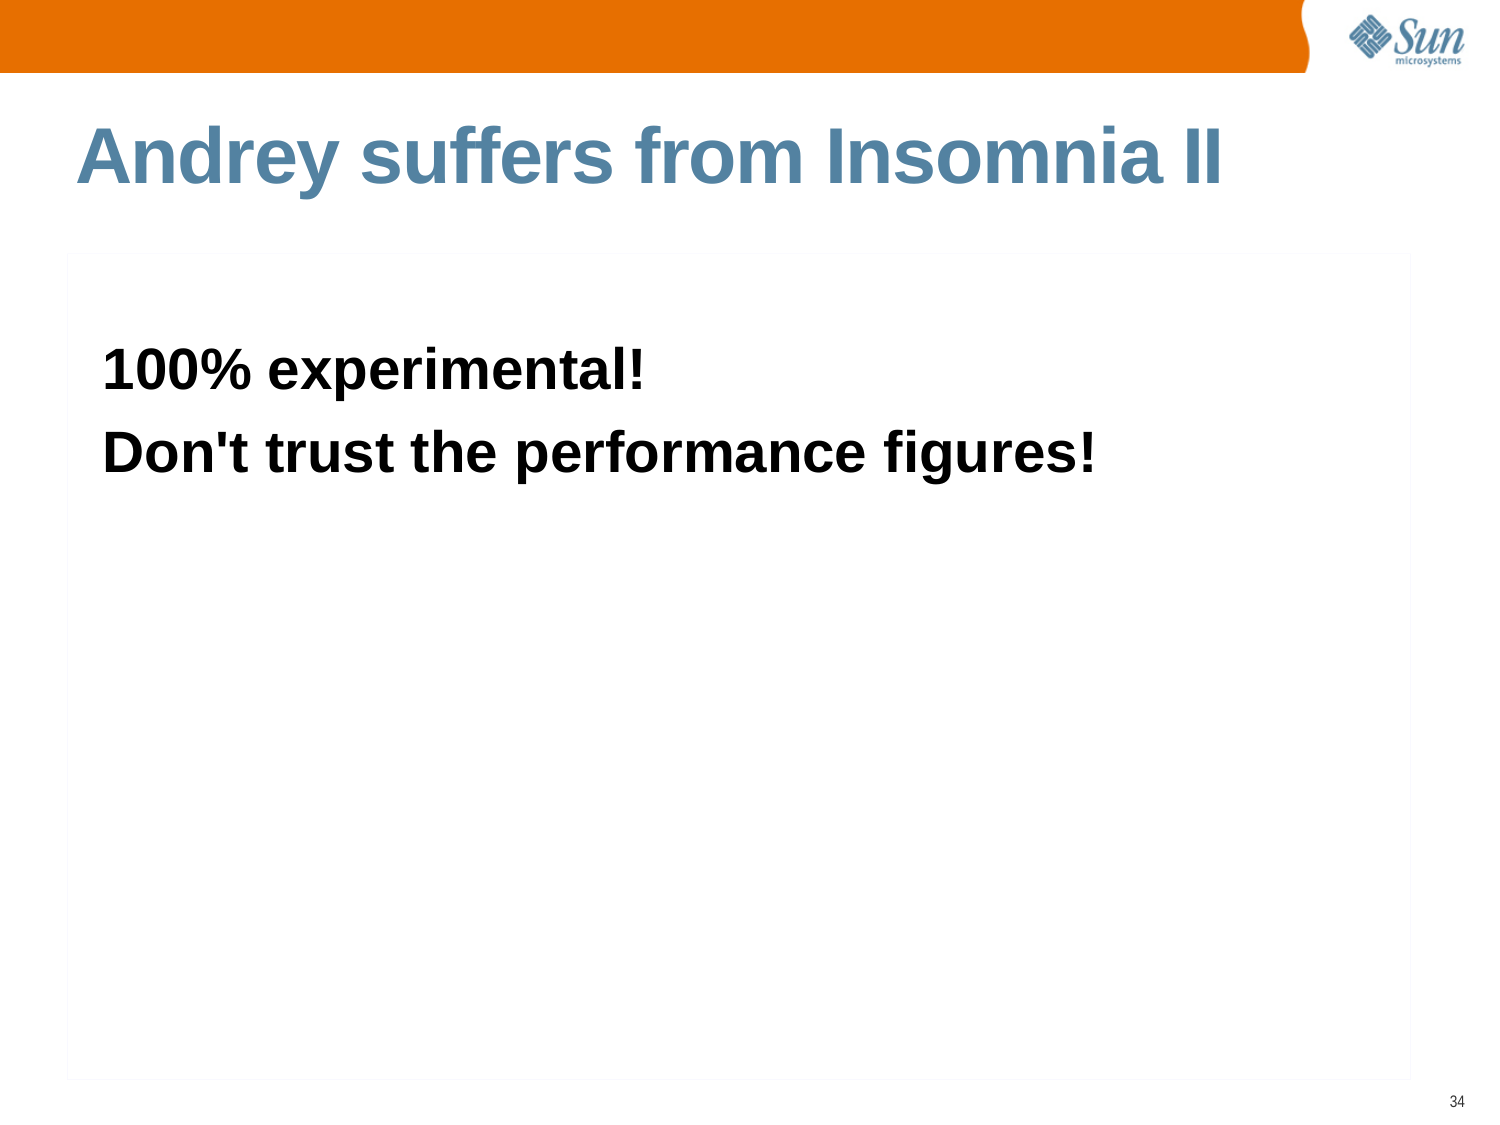

# Andrey suffers from Insomnia II
100% experimental!
Don't trust the performance figures!
> sapi/cli/php mysqli_poll_bulk_insert.php
Sequential INSERT (2 shards, 1000 rows) 4.22s
 2000 rows deleted
'Parallel' INSERT (2 shards, 1000 rows) 1.98s
 2000 rows deleted